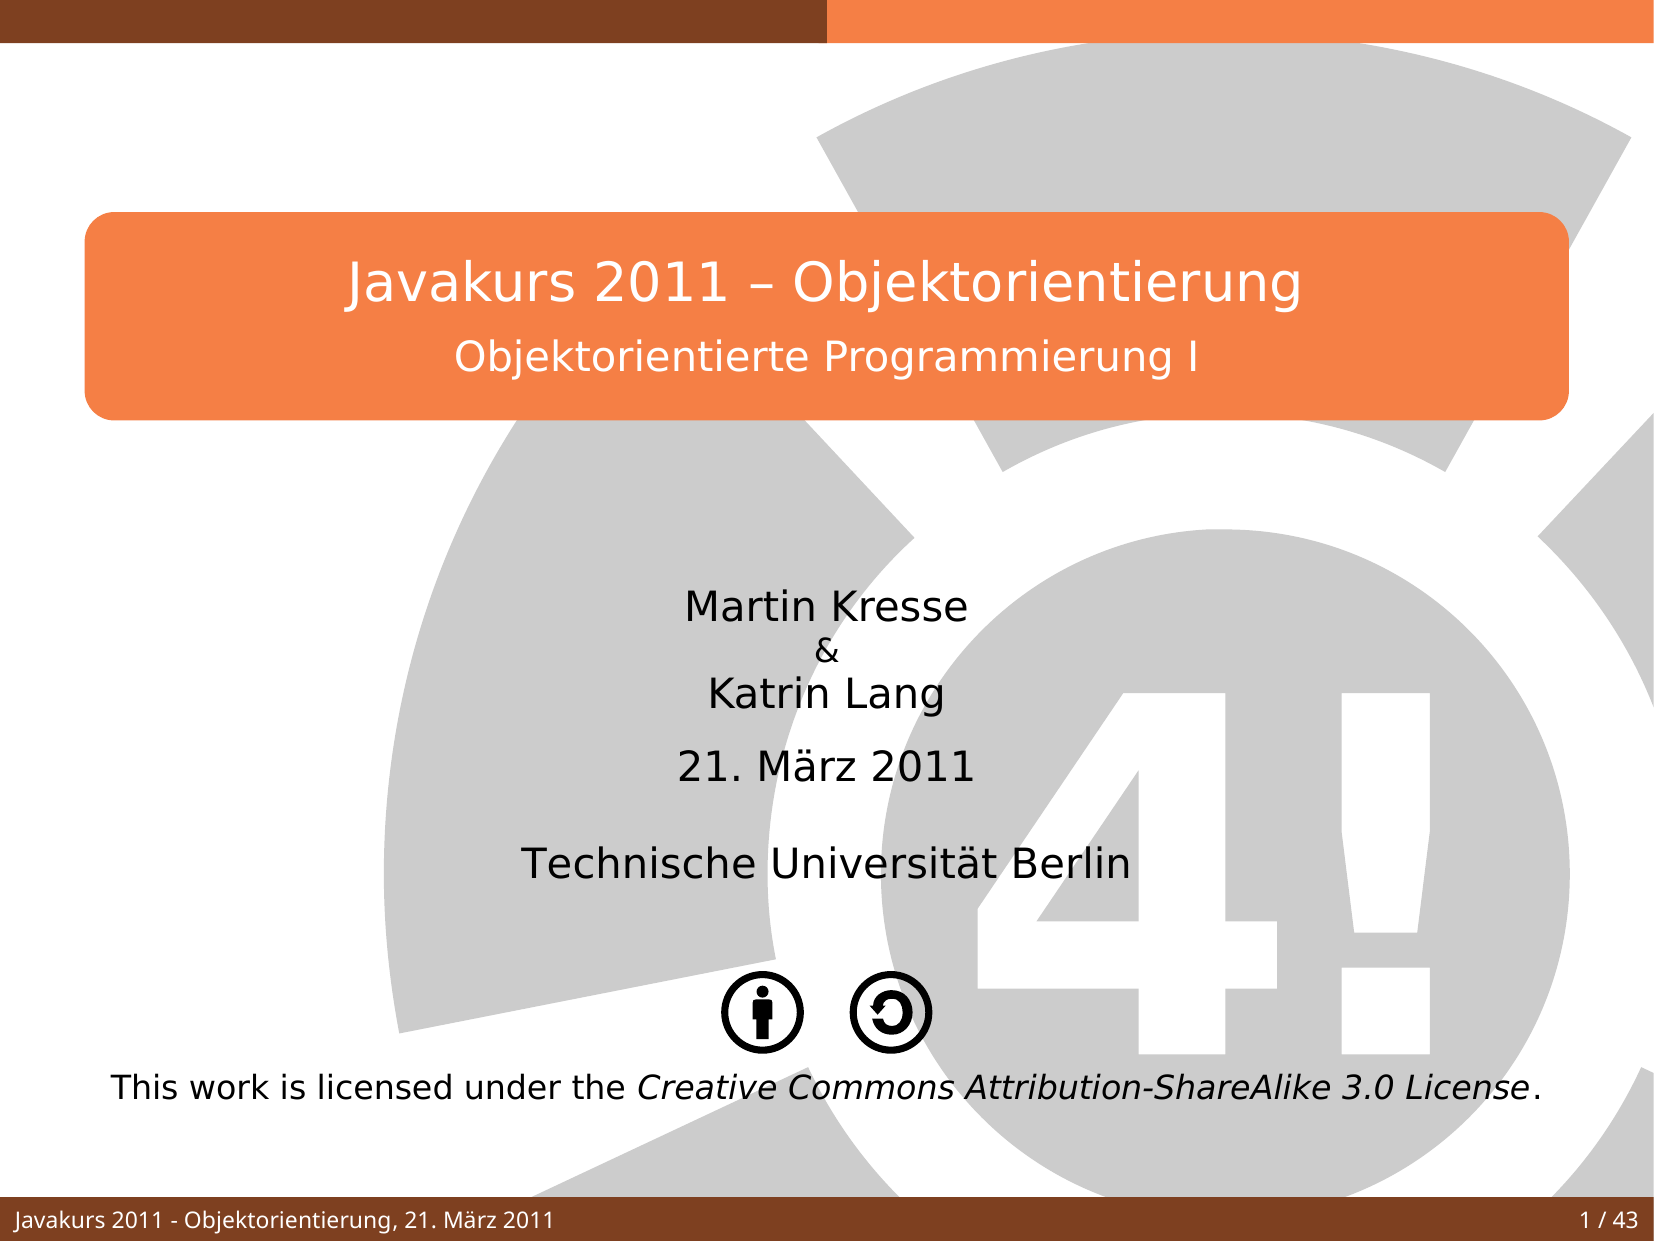

#
Javakurs 2011 – Objektorientierung
Objektorientierte Programmierung I
Martin Kresse
&
Katrin Lang
Technische Universität Berlin
This work is licensed under the Creative Commons Attribution-ShareAlike 3.0 License.